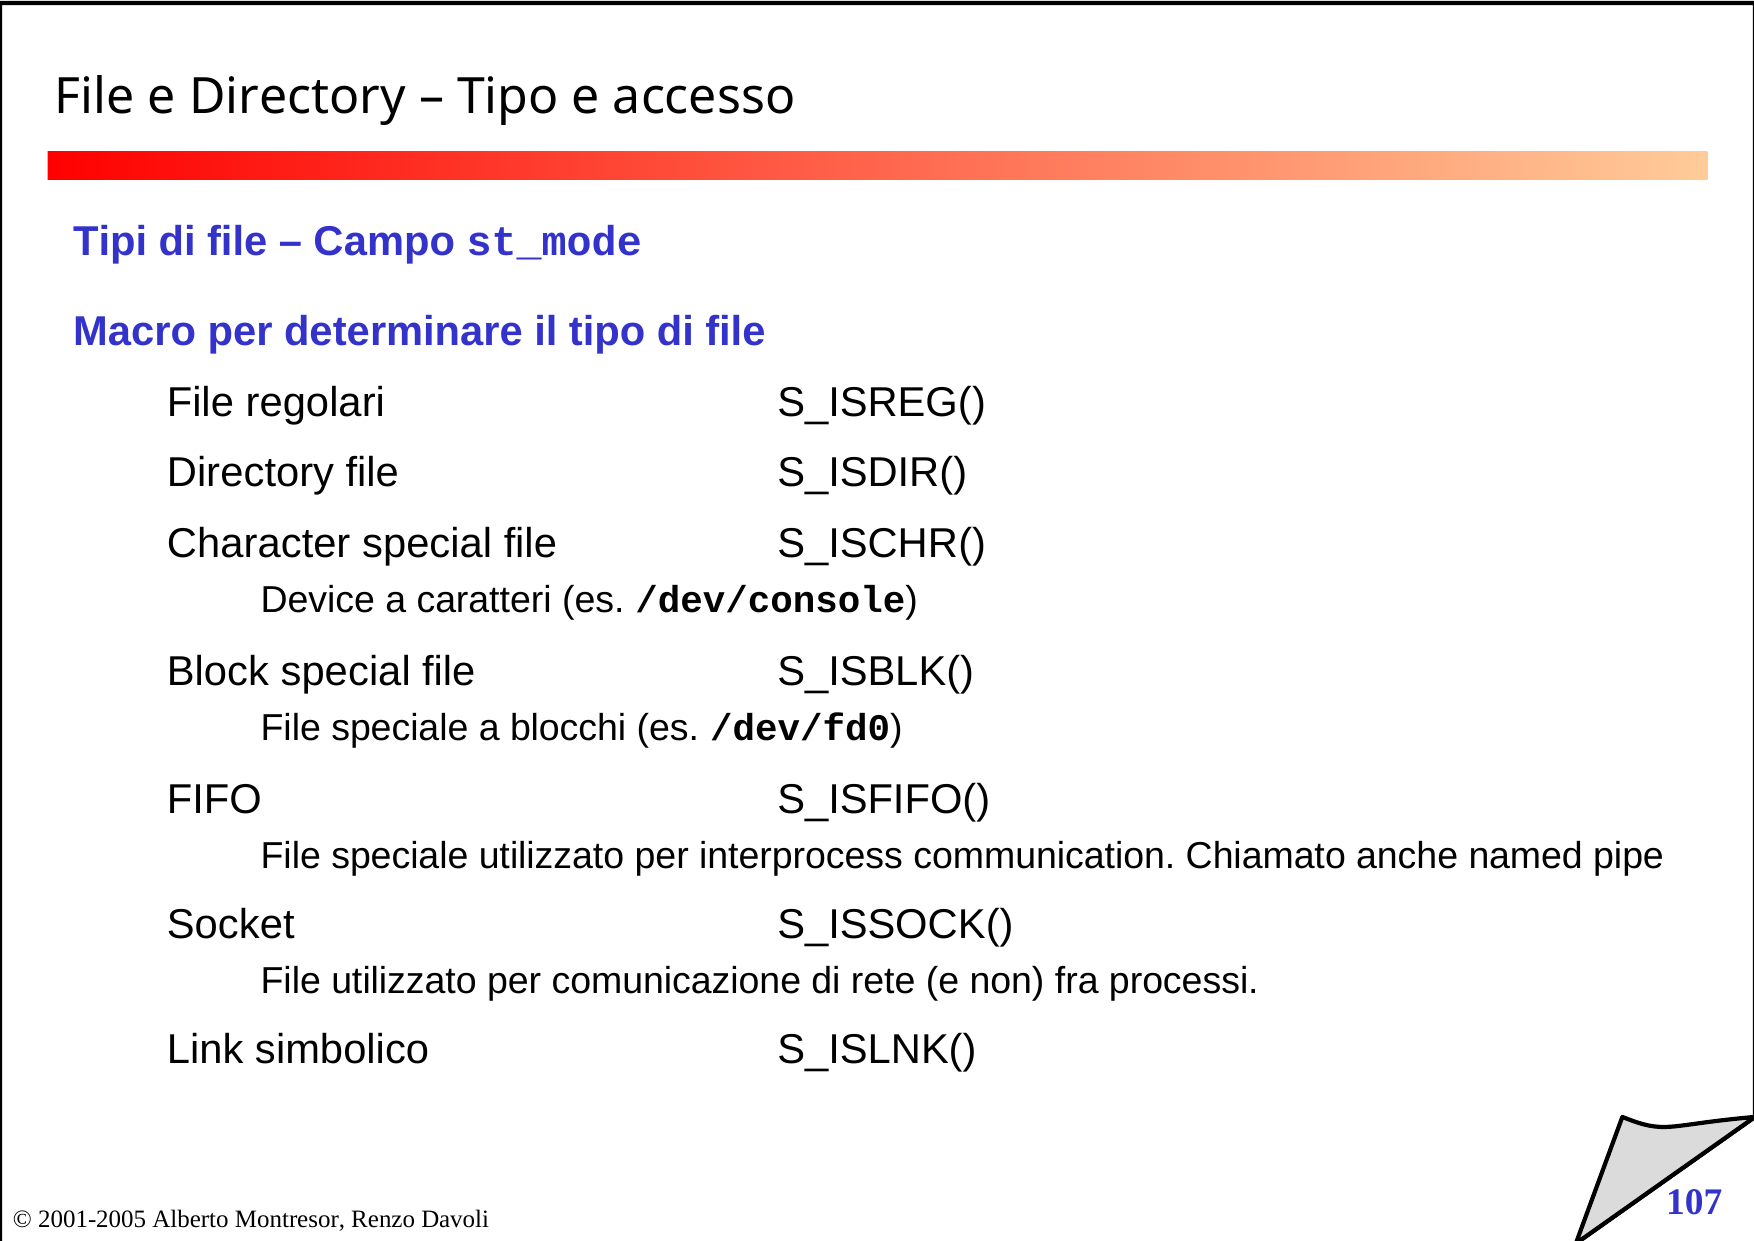

# File e Directory – Tipo e accesso
Tipi di file – Campo st_mode
Macro per determinare il tipo di file
File regolari	S_ISREG()
Directory file	S_ISDIR()
Character special file	S_ISCHR()
Device a caratteri (es. /dev/console)
Block special file	S_ISBLK()
File speciale a blocchi (es. /dev/fd0)
FIFO	S_ISFIFO()
File speciale utilizzato per interprocess communication. Chiamato anche named pipe
Socket	S_ISSOCK()
File utilizzato per comunicazione di rete (e non) fra processi.
Link simbolico	S_ISLNK()